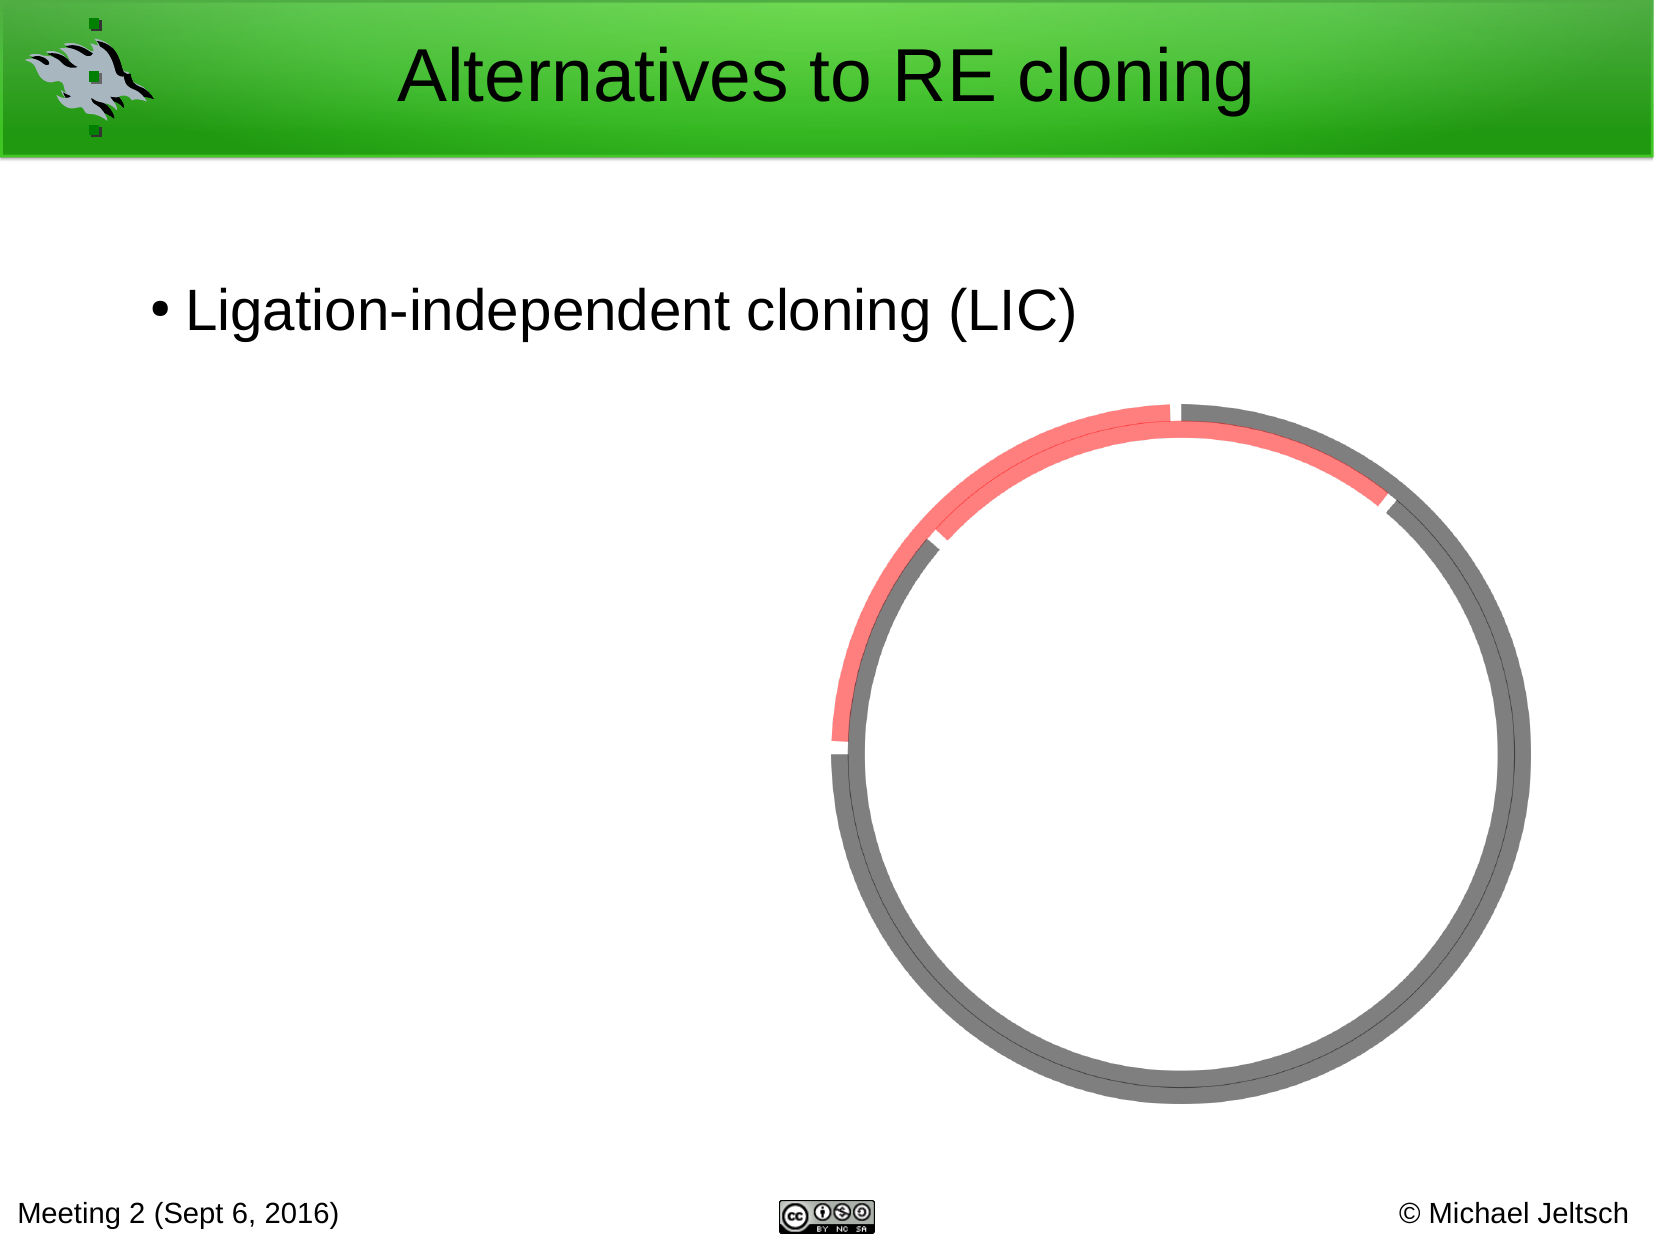

# Alternatives to RE cloning
Ligation-independent cloning (LIC)